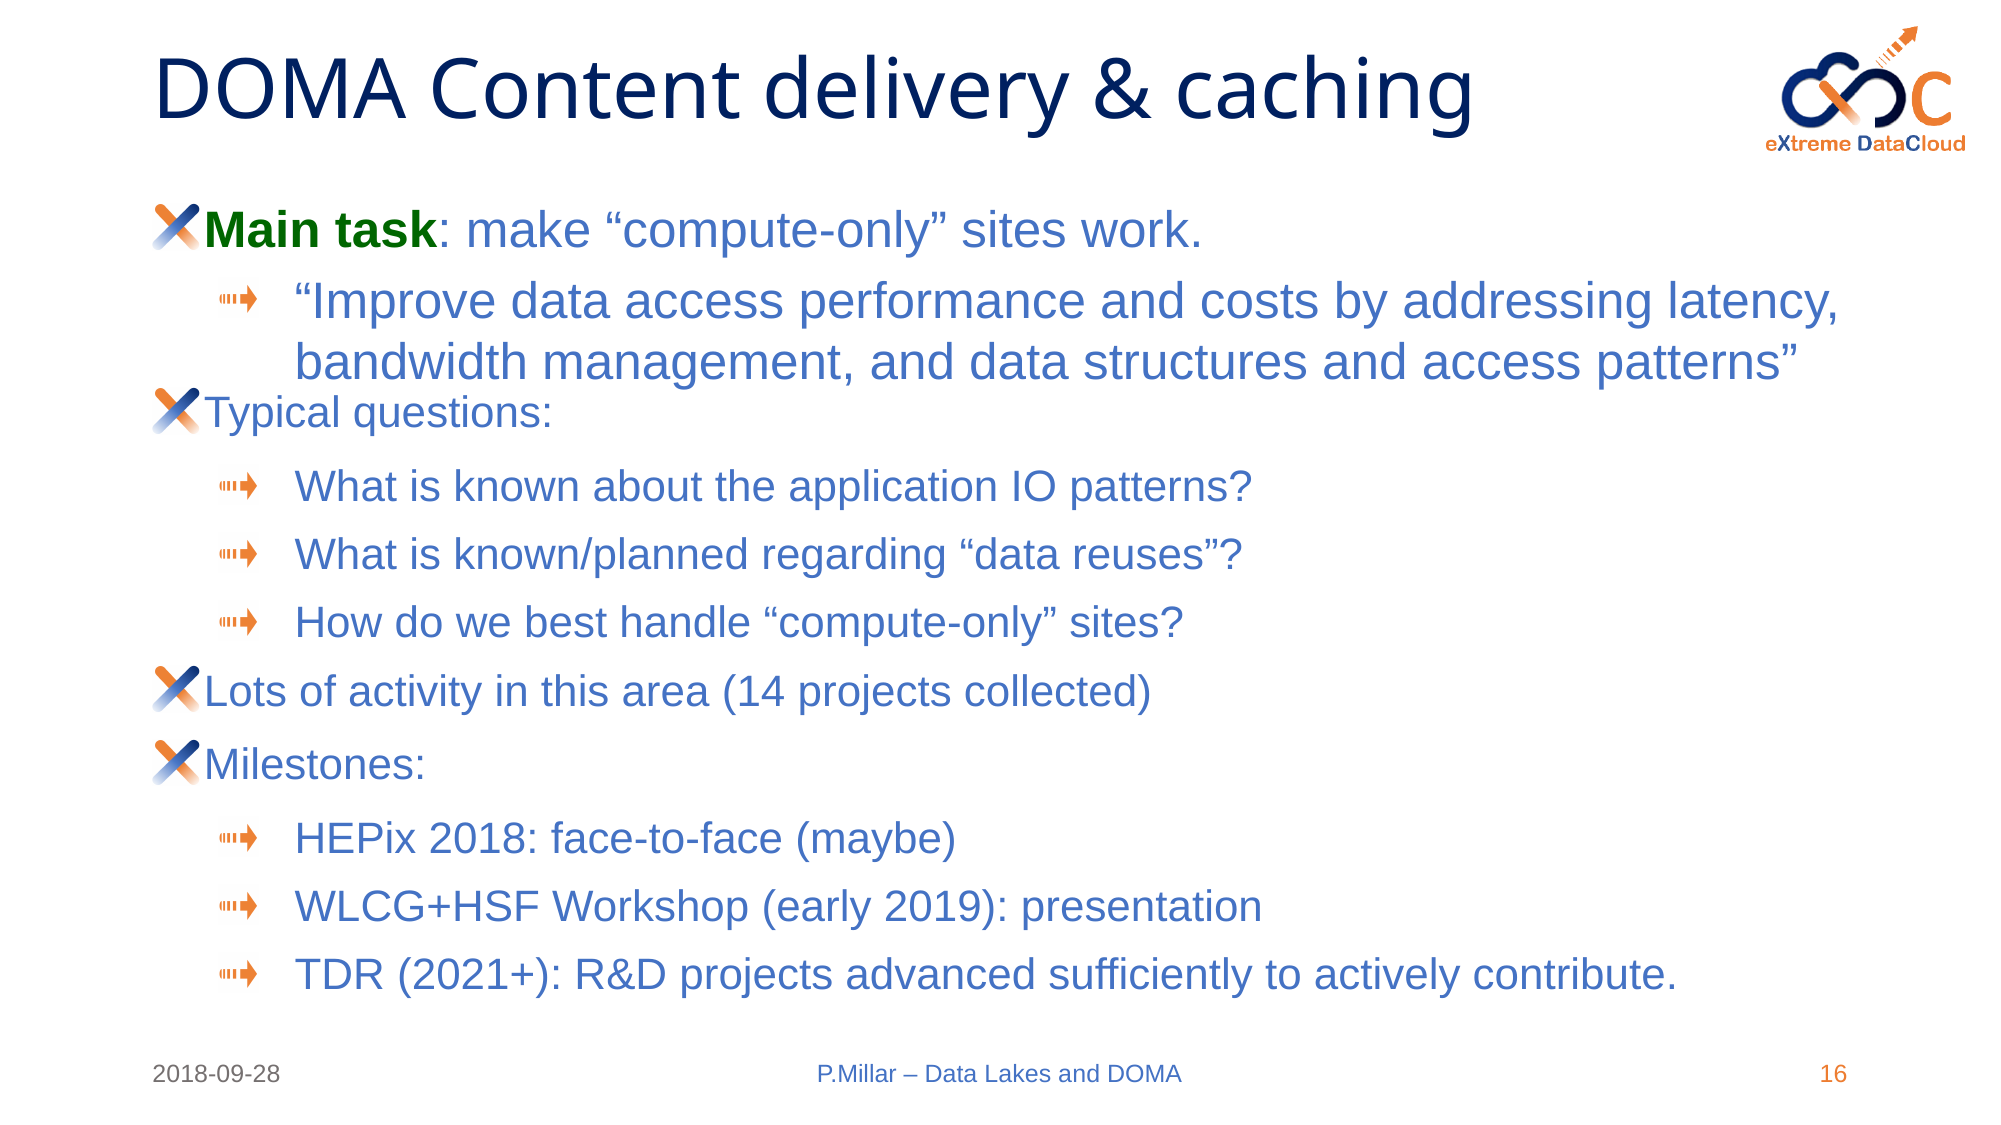

# DOMA Content delivery & caching
Main task: make “compute-only” sites work.
“Improve data access performance and costs by addressing latency, bandwidth management, and data structures and access patterns”
Typical questions:
What is known about the application IO patterns?
What is known/planned regarding “data reuses”?
How do we best handle “compute-only” sites?
Lots of activity in this area (14 projects collected)
Milestones:
HEPix 2018: face-to-face (maybe)
WLCG+HSF Workshop (early 2019): presentation
TDR (2021+): R&D projects advanced sufficiently to actively contribute.
2018-09-28
P.Millar – Data Lakes and DOMA